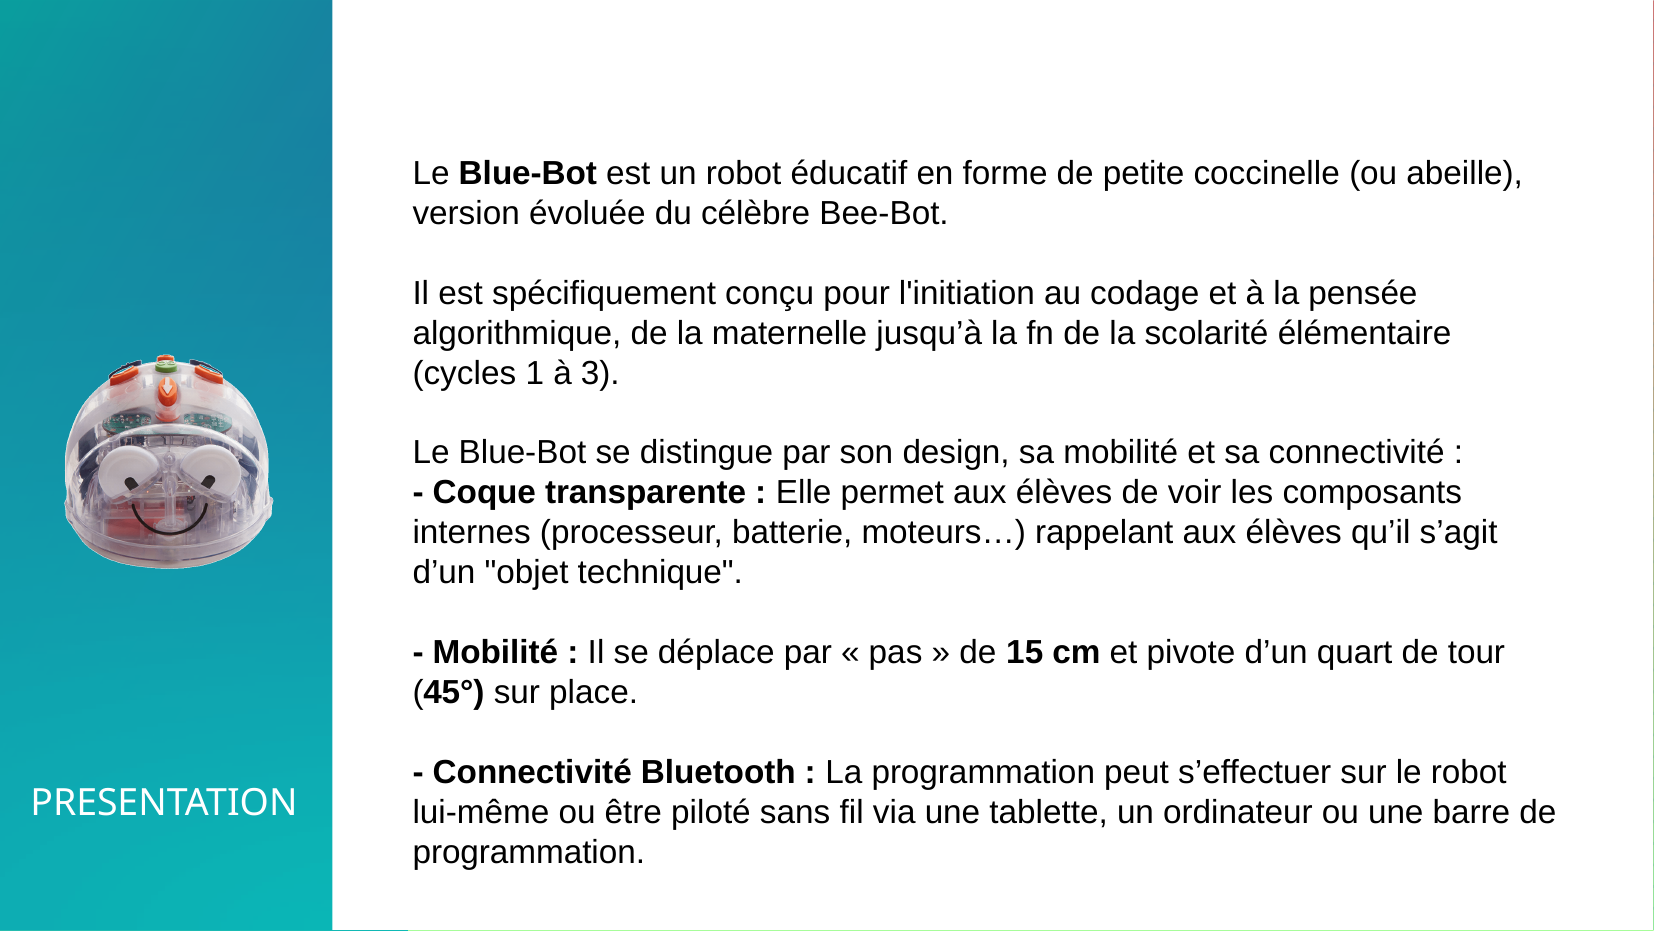

Le Blue-Bot est un robot éducatif en forme de petite coccinelle (ou abeille), version évoluée du célèbre Bee-Bot.
Il est spécifiquement conçu pour l'initiation au codage et à la pensée algorithmique, de la maternelle jusqu’à la fn de la scolarité élémentaire (cycles 1 à 3).
Le Blue-Bot se distingue par son design, sa mobilité et sa connectivité :
- Coque transparente : Elle permet aux élèves de voir les composants internes (processeur, batterie, moteurs…) rappelant aux élèves qu’il s’agit d’un "objet technique".
- Mobilité : Il se déplace par « pas » de 15 cm et pivote d’un quart de tour (45°) sur place.
- Connectivité Bluetooth : La programmation peut s’effectuer sur le robot lui-même ou être piloté sans fil via une tablette, un ordinateur ou une barre de programmation.
PRESENTATION